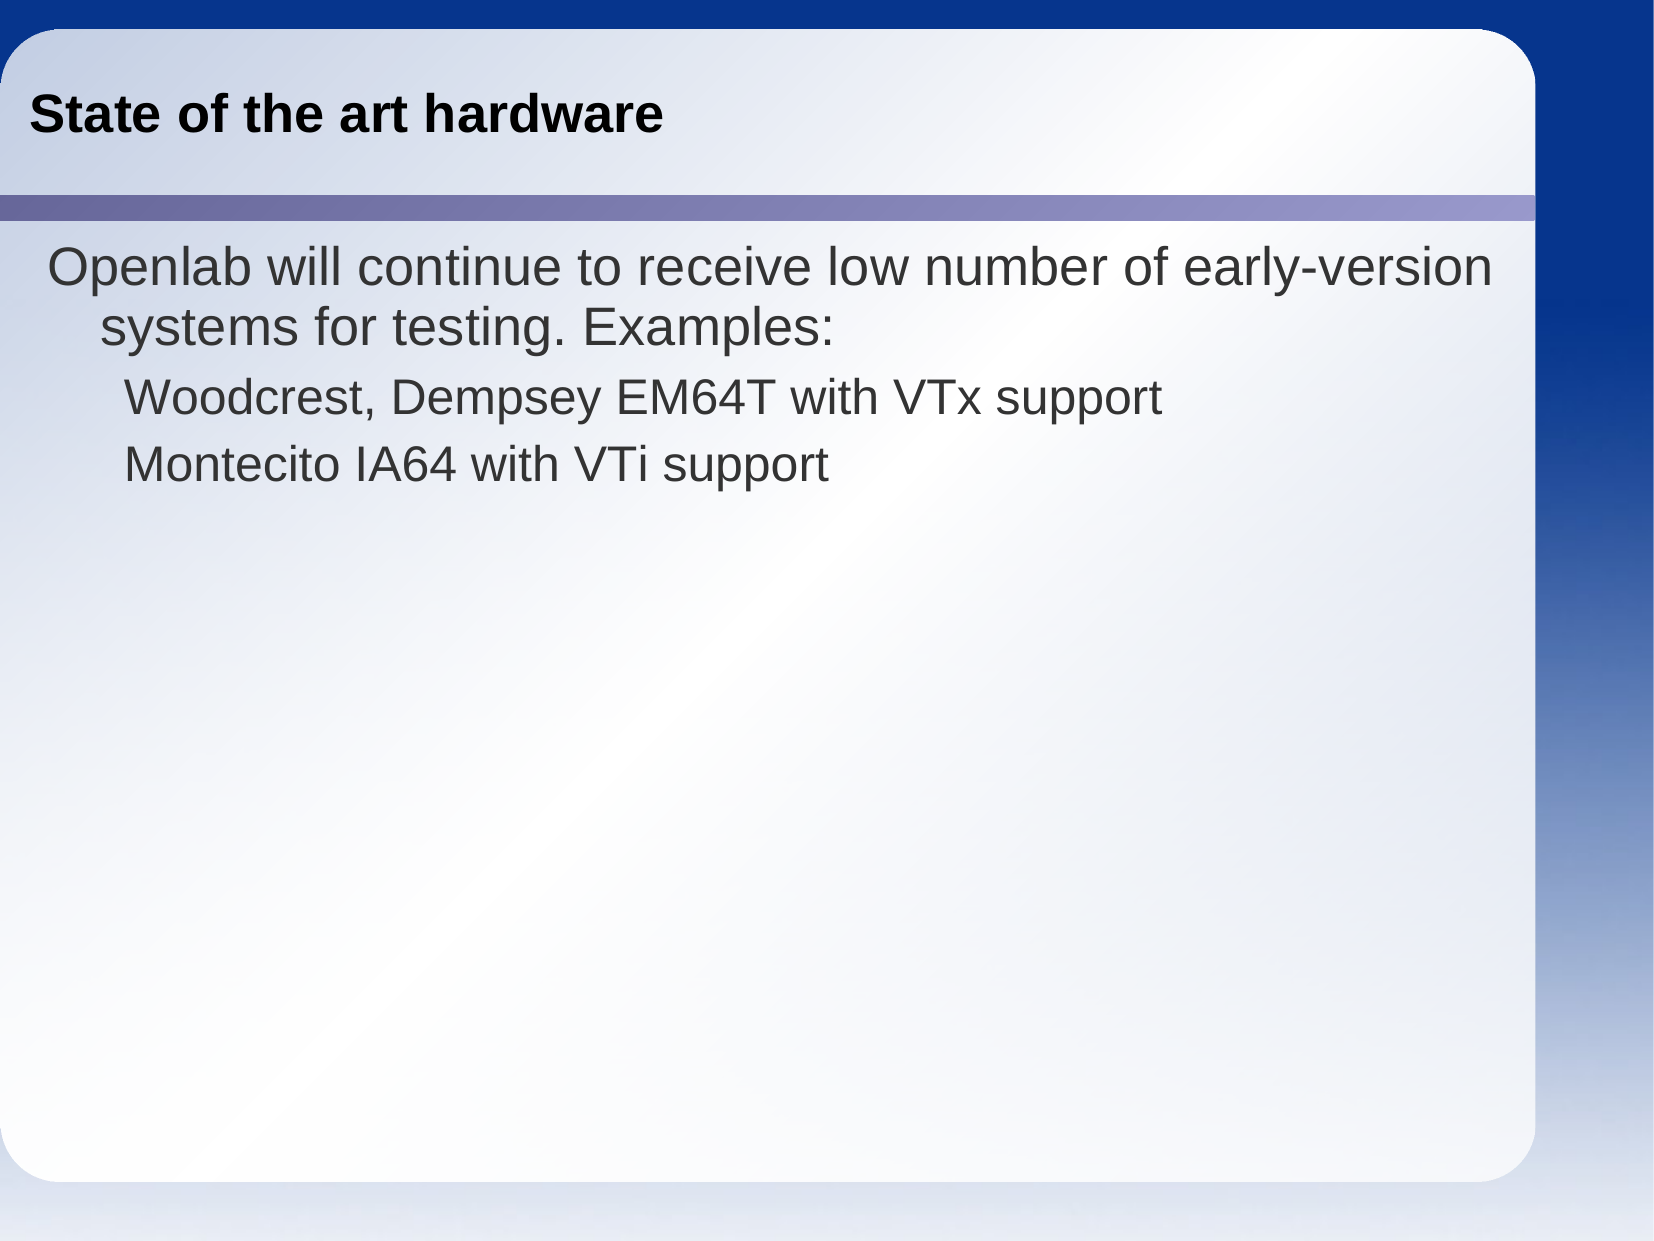

# State of the art hardware
Openlab will continue to receive low number of early-version systems for testing. Examples:
Woodcrest, Dempsey EM64T with VTx support
Montecito IA64 with VTi support